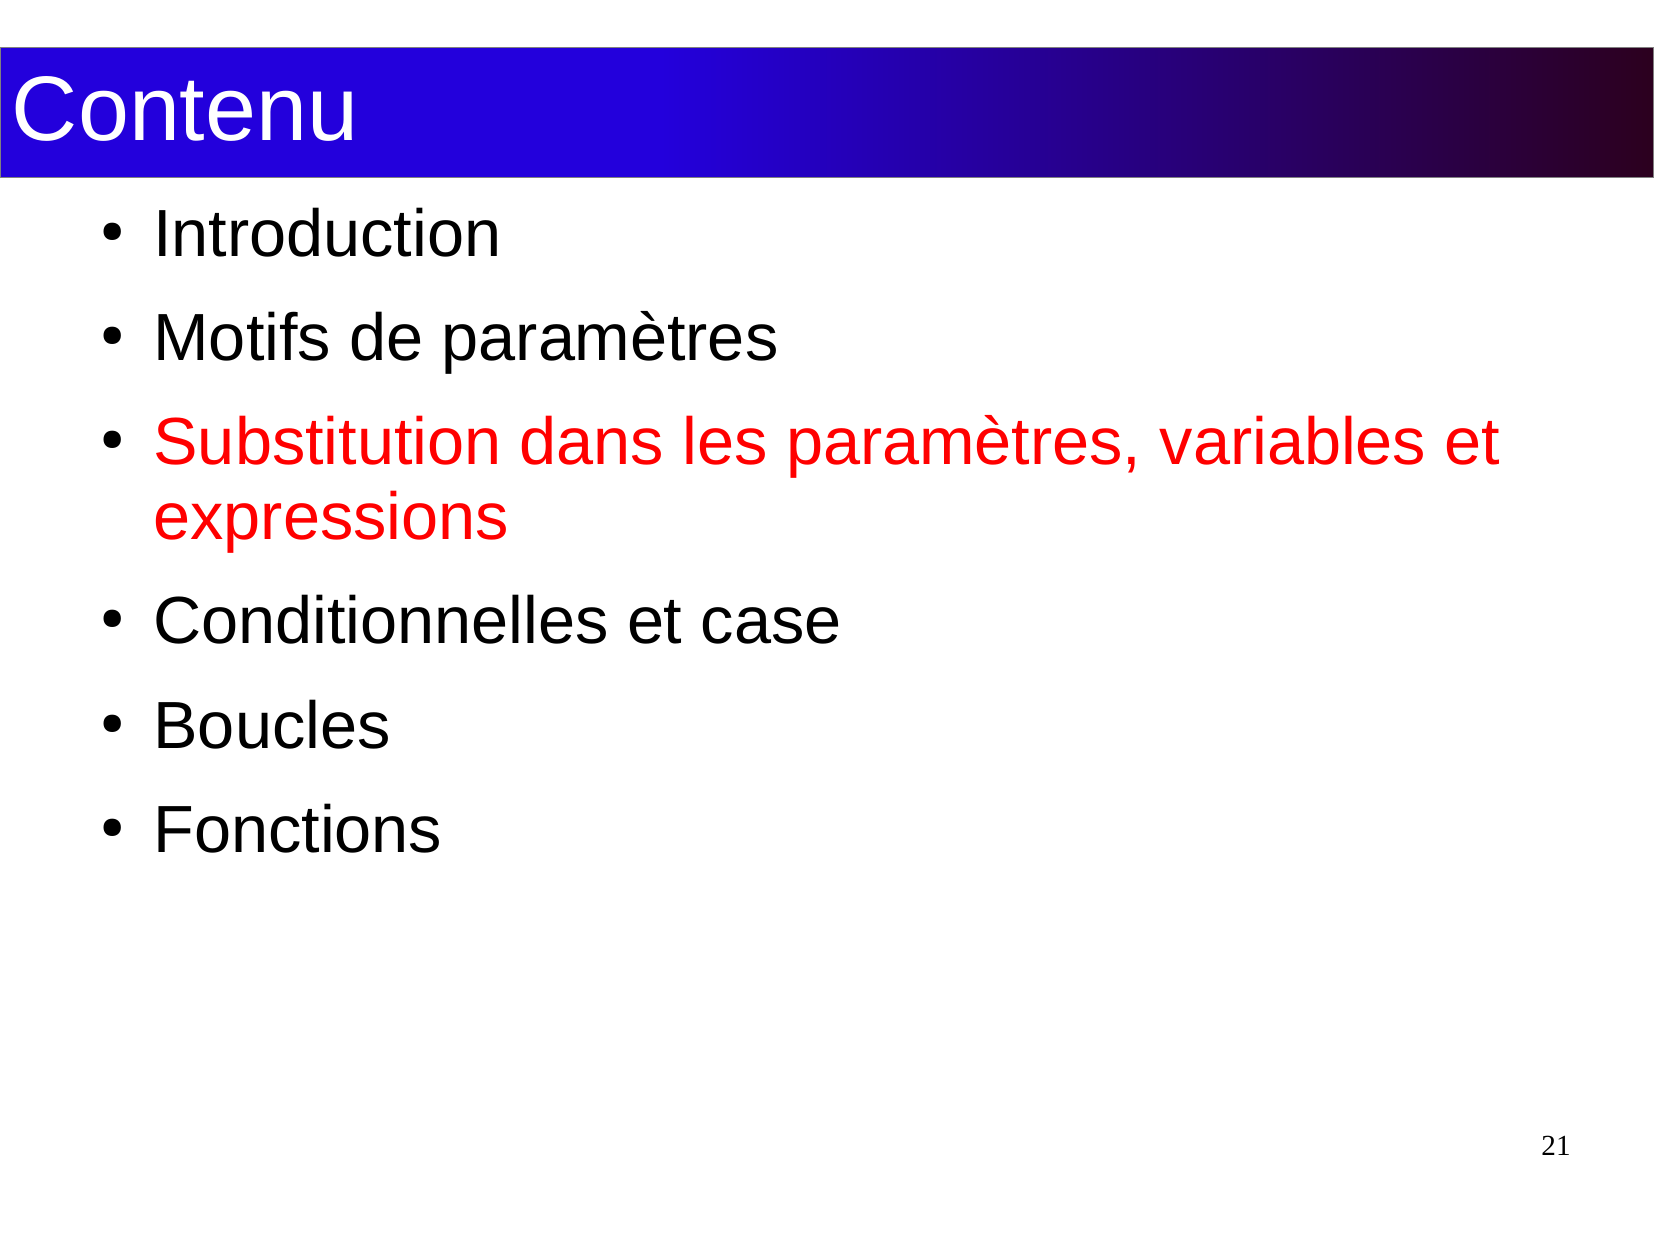

# Contenu
Introduction
Motifs de paramètres
Substitution dans les paramètres, variables et expressions
Conditionnelles et case
Boucles
Fonctions
21